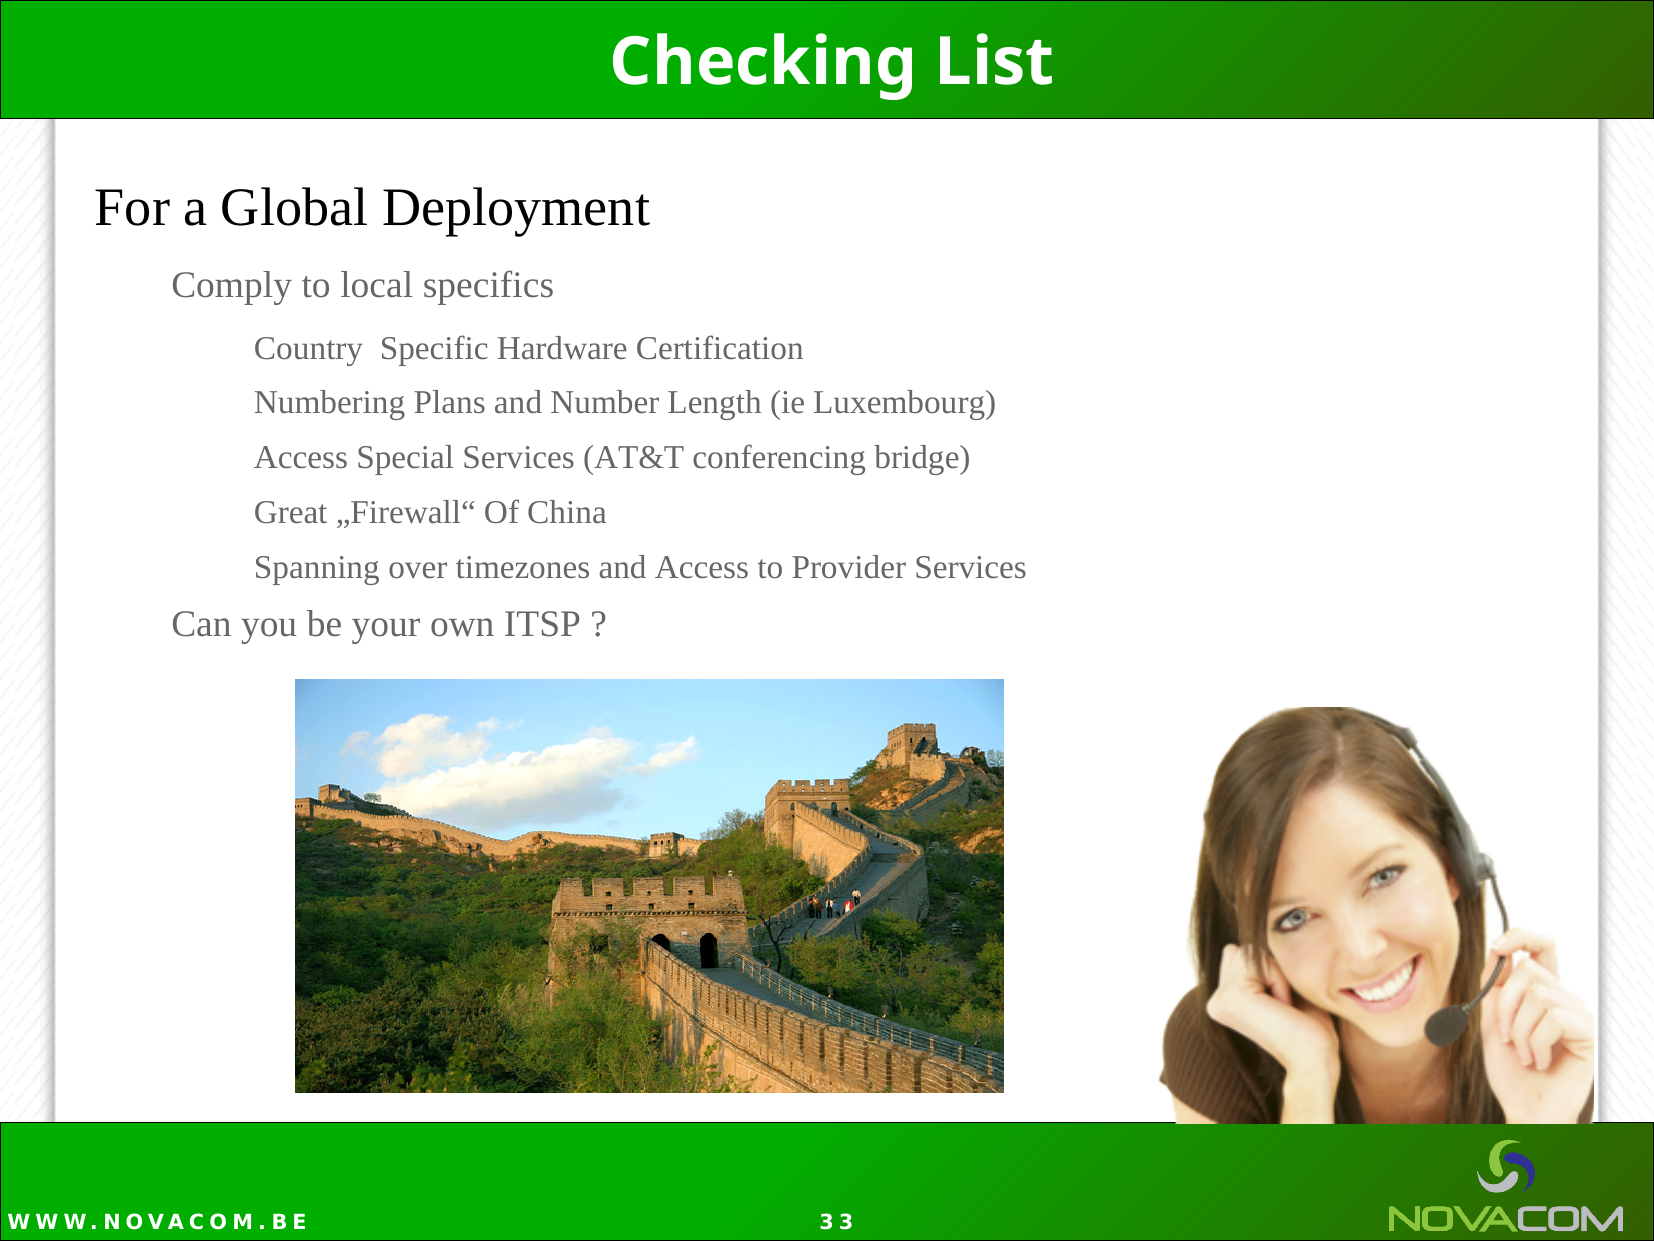

# Checking List
For a Global Deployment
Comply to local specifics
Country Specific Hardware Certification
Numbering Plans and Number Length (ie Luxembourg)
Access Special Services (AT&T conferencing bridge)
Great „Firewall“ Of China
Spanning over timezones and Access to Provider Services
Can you be your own ITSP ?